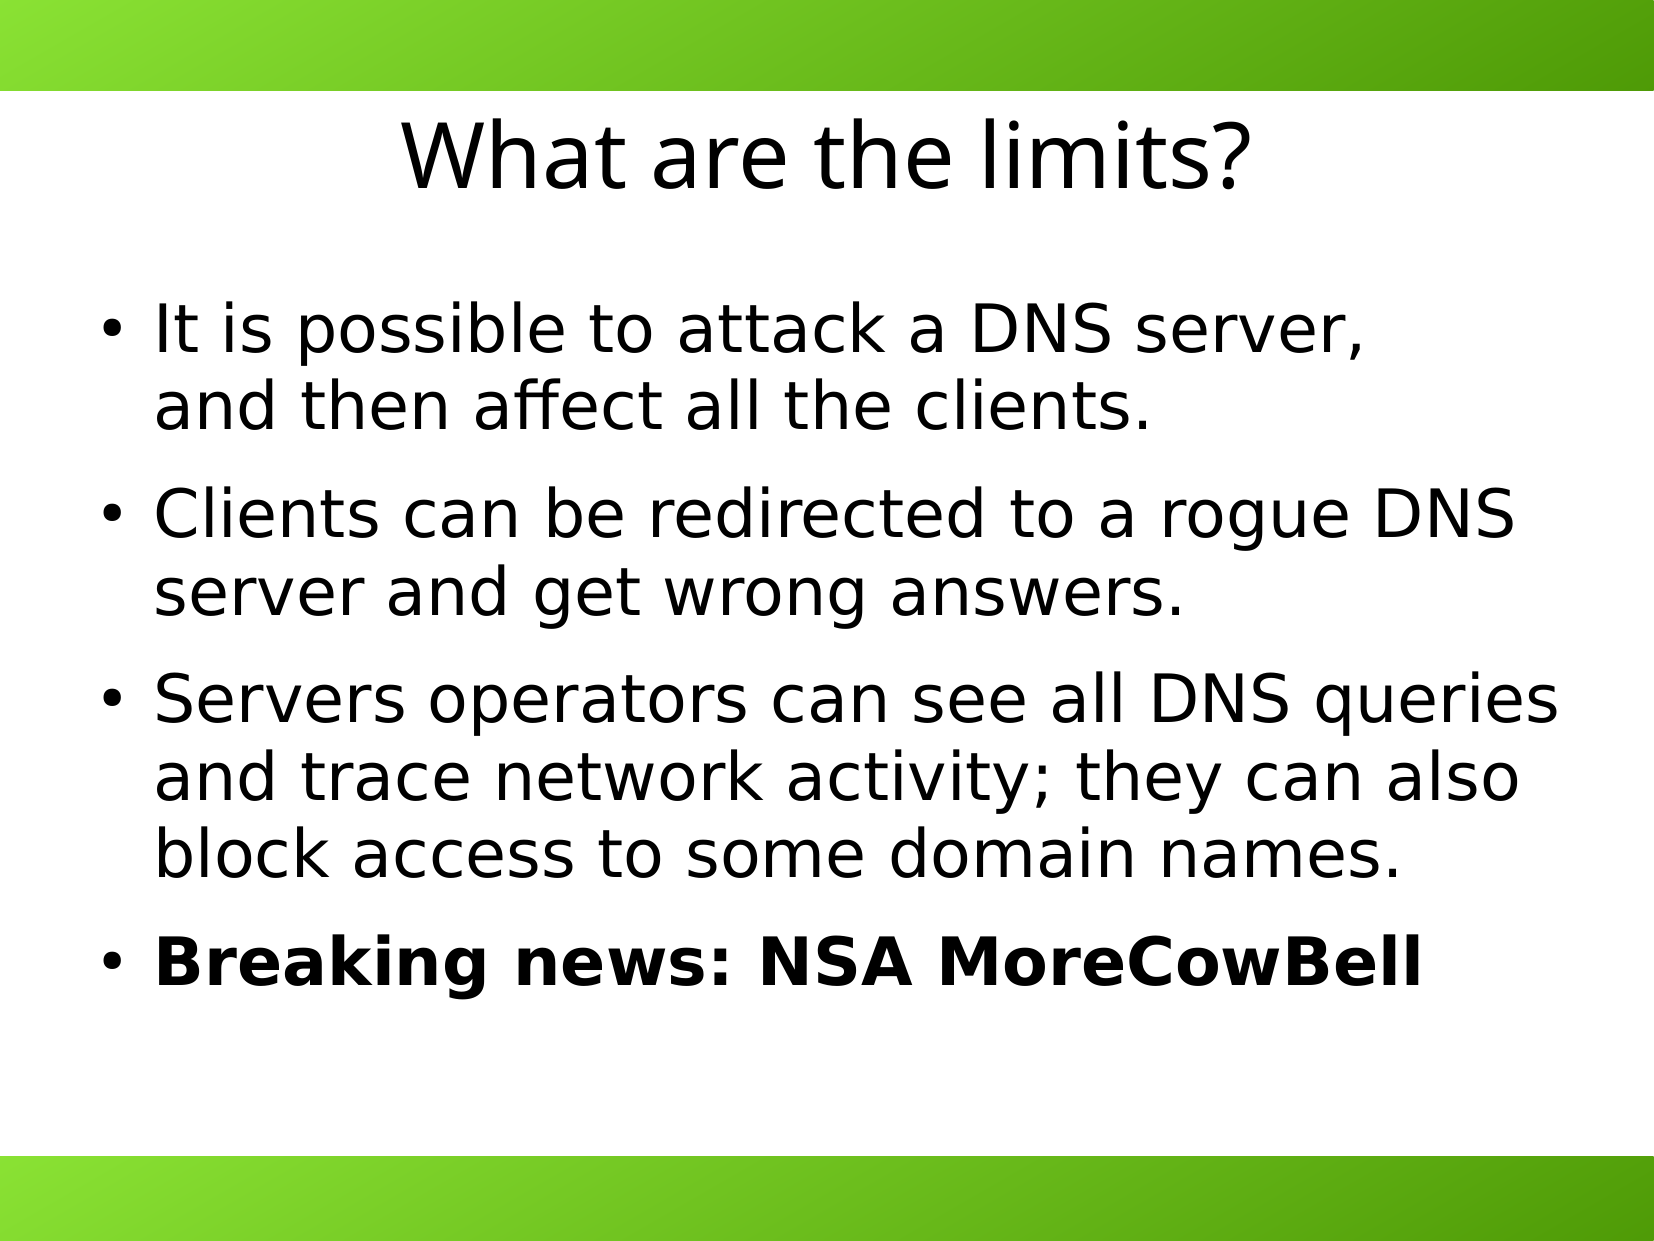

# What are the limits?
It is possible to attack a DNS server,
and then affect all the clients.
Clients can be redirected to a rogue DNS server and get wrong answers.
Servers operators can see all DNS queries and trace network activity; they can also block access to some domain names.
Breaking news: NSA MoreCowBell